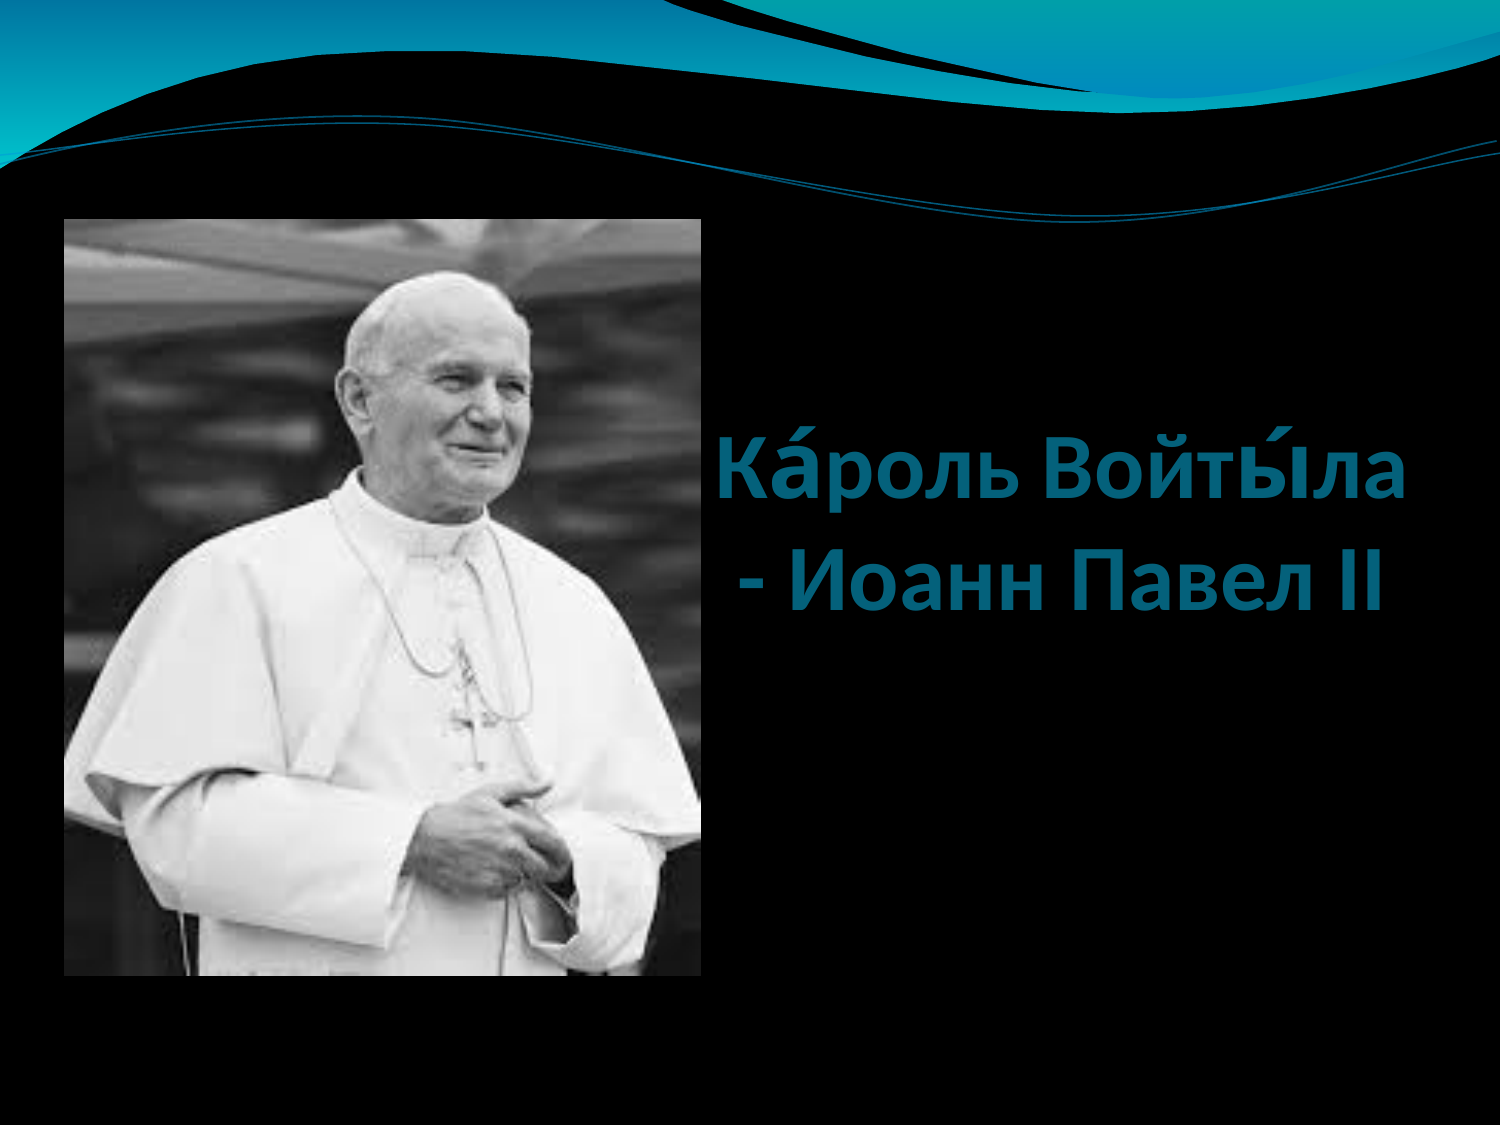

# Ка́роль Войты́ла - Иоанн Павел II